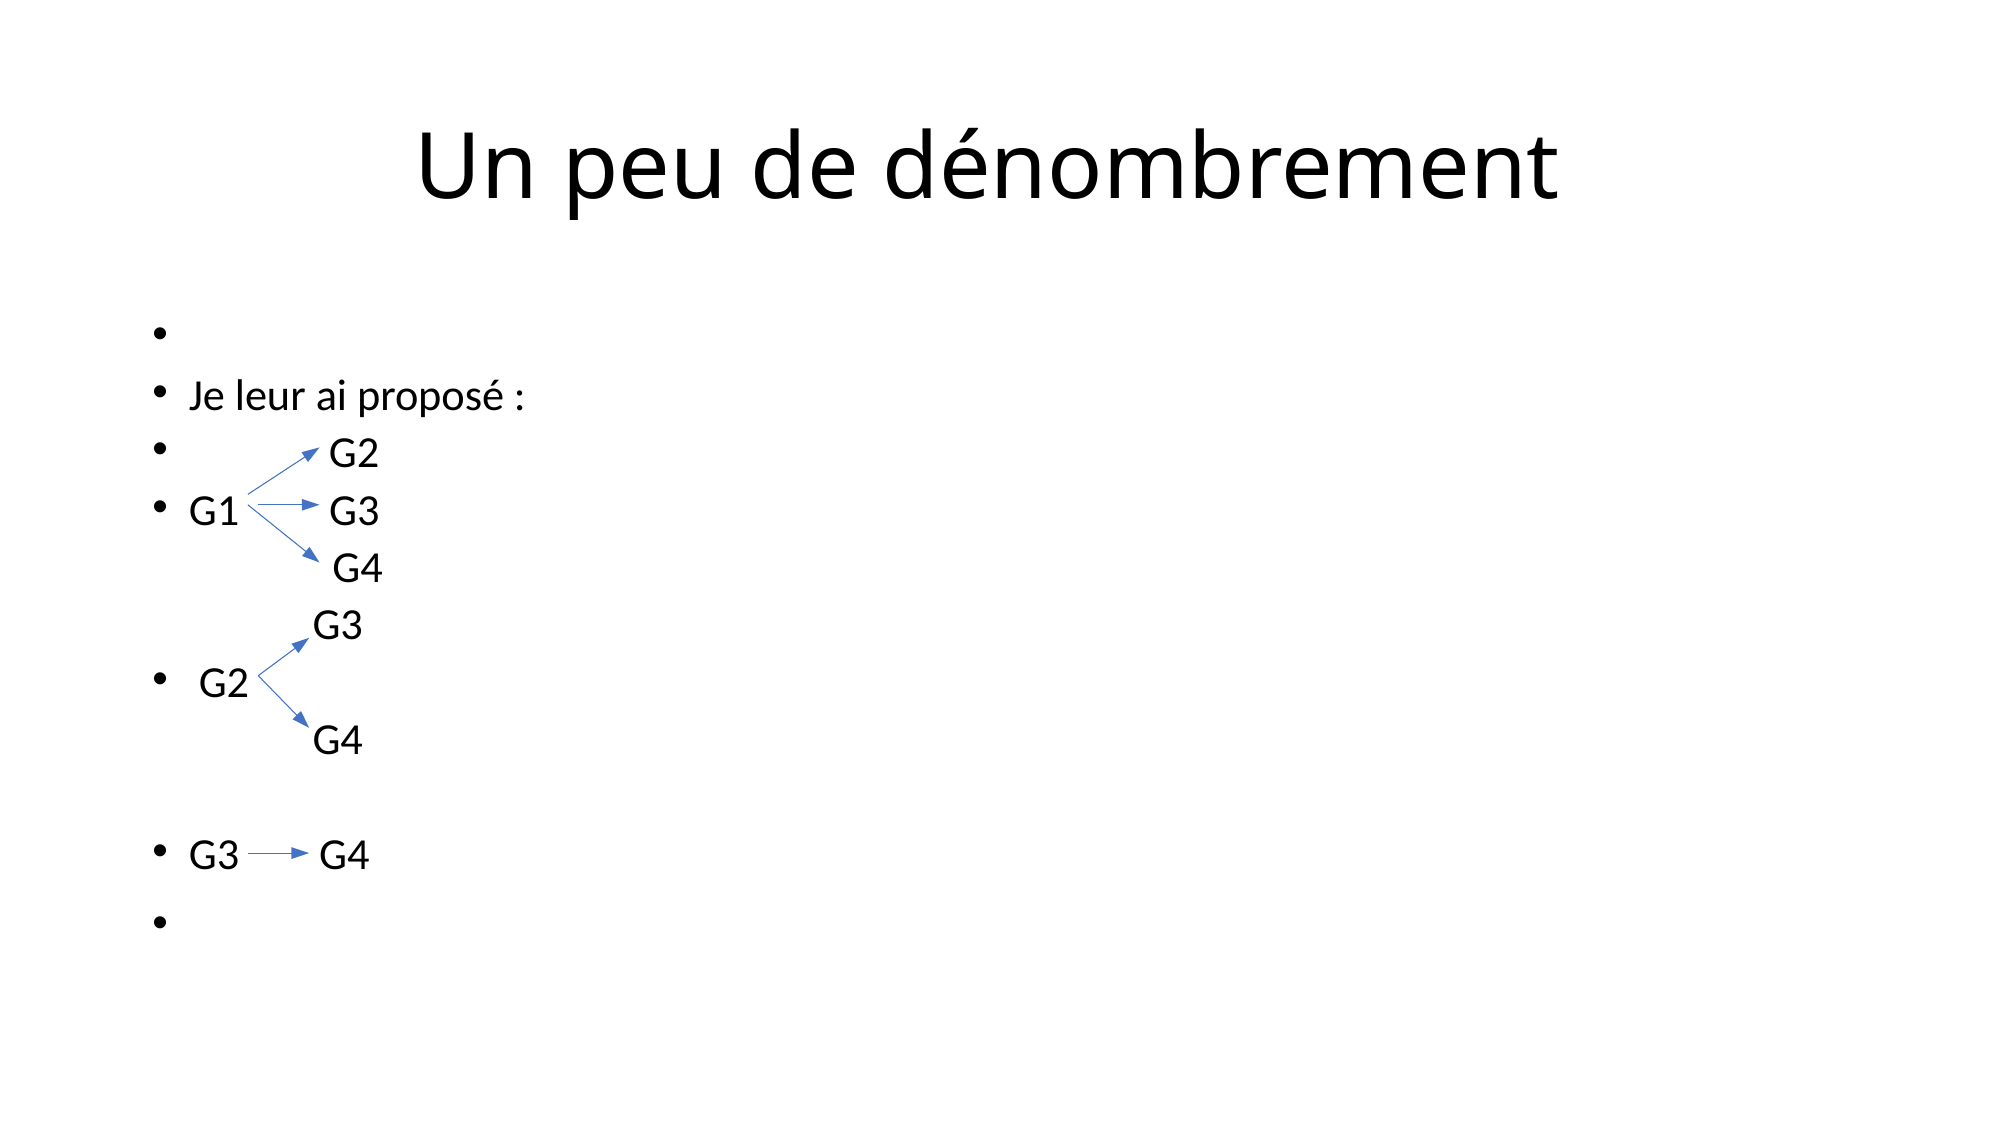

# Un peu de dénombrement
Je leur ai proposé :
 G2
G1 G3
 G4
 G3
 G2
 G4
G3 G4